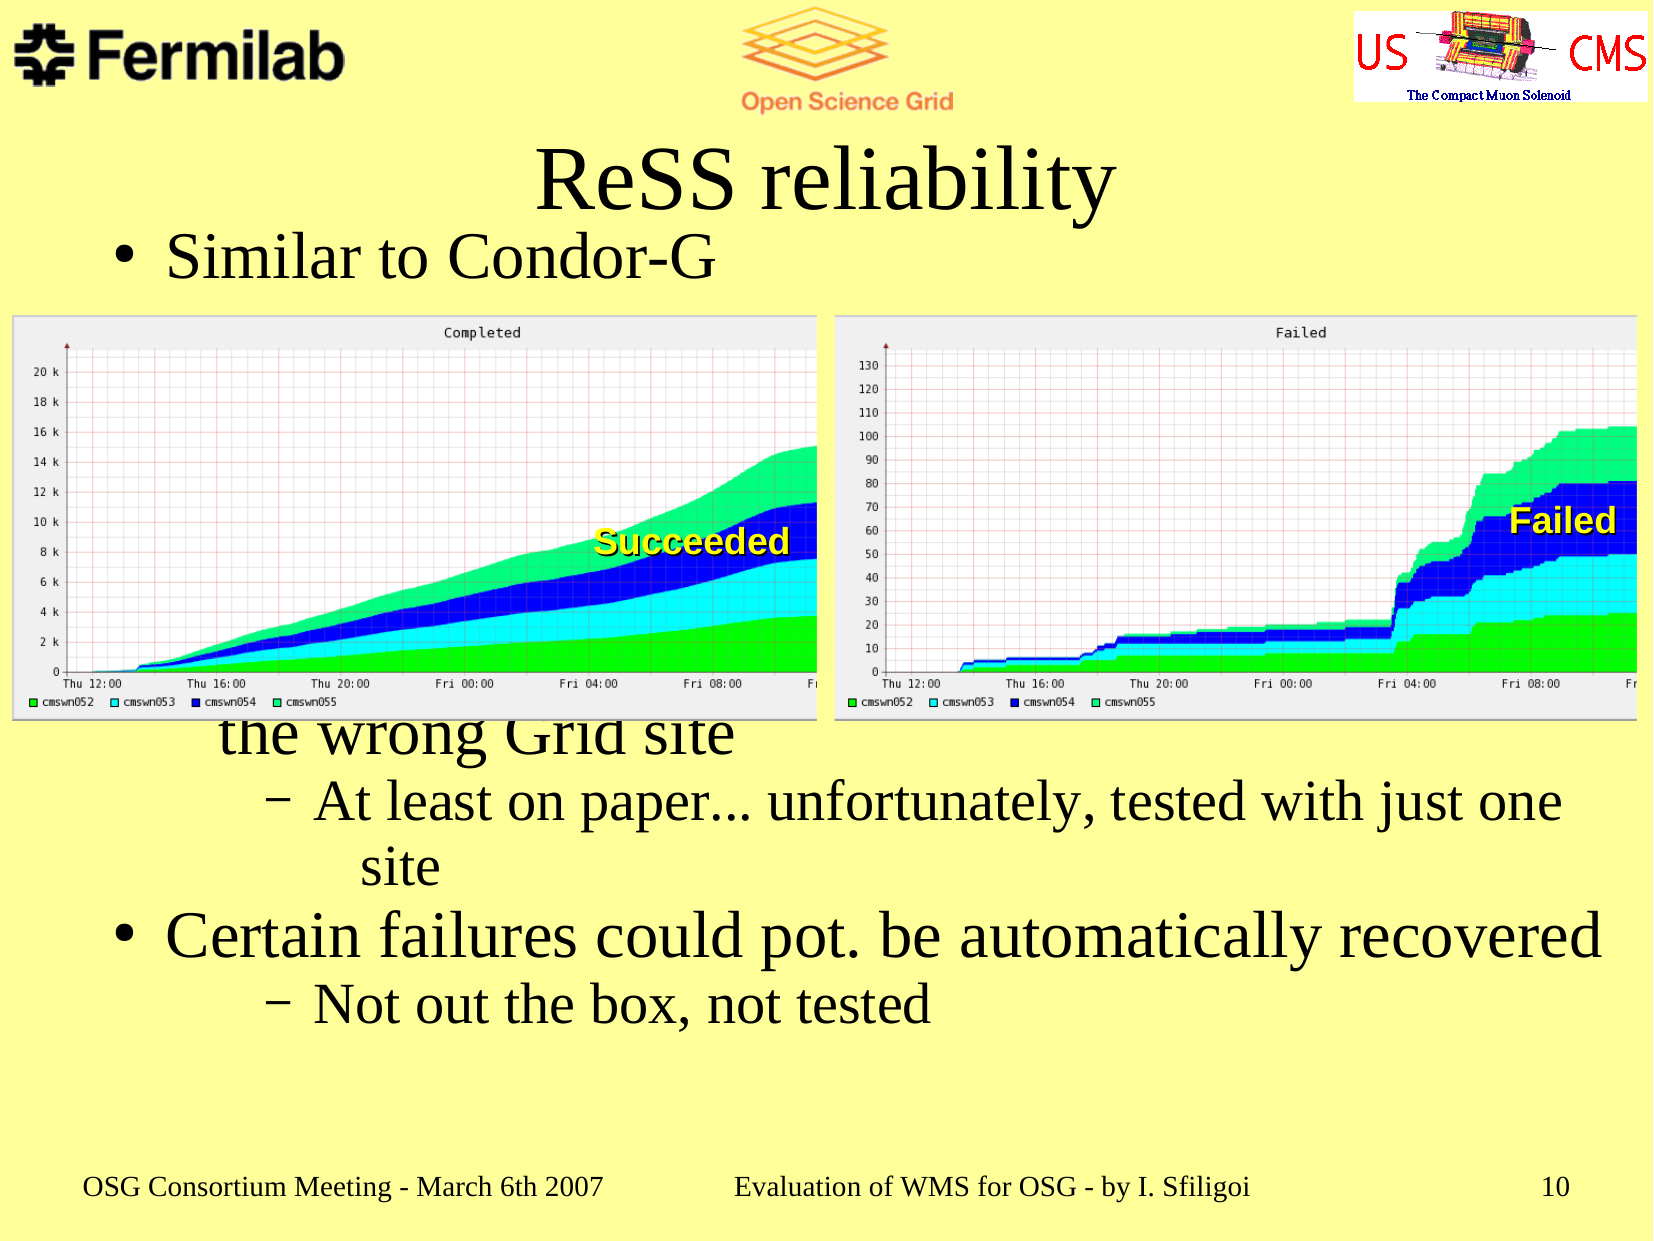

# ReSS reliability
Similar to Condor-G
Potentially, missconfigured CEMon can send jobs to the wrong Grid site
At least on paper... unfortunately, tested with just one site
Certain failures could pot. be automatically recovered
Not out the box, not tested
Failed
Succeeded
OSG Consortium Meeting - March 6th 2007
Evaluation of WMS for OSG - by I. Sfiligoi
10